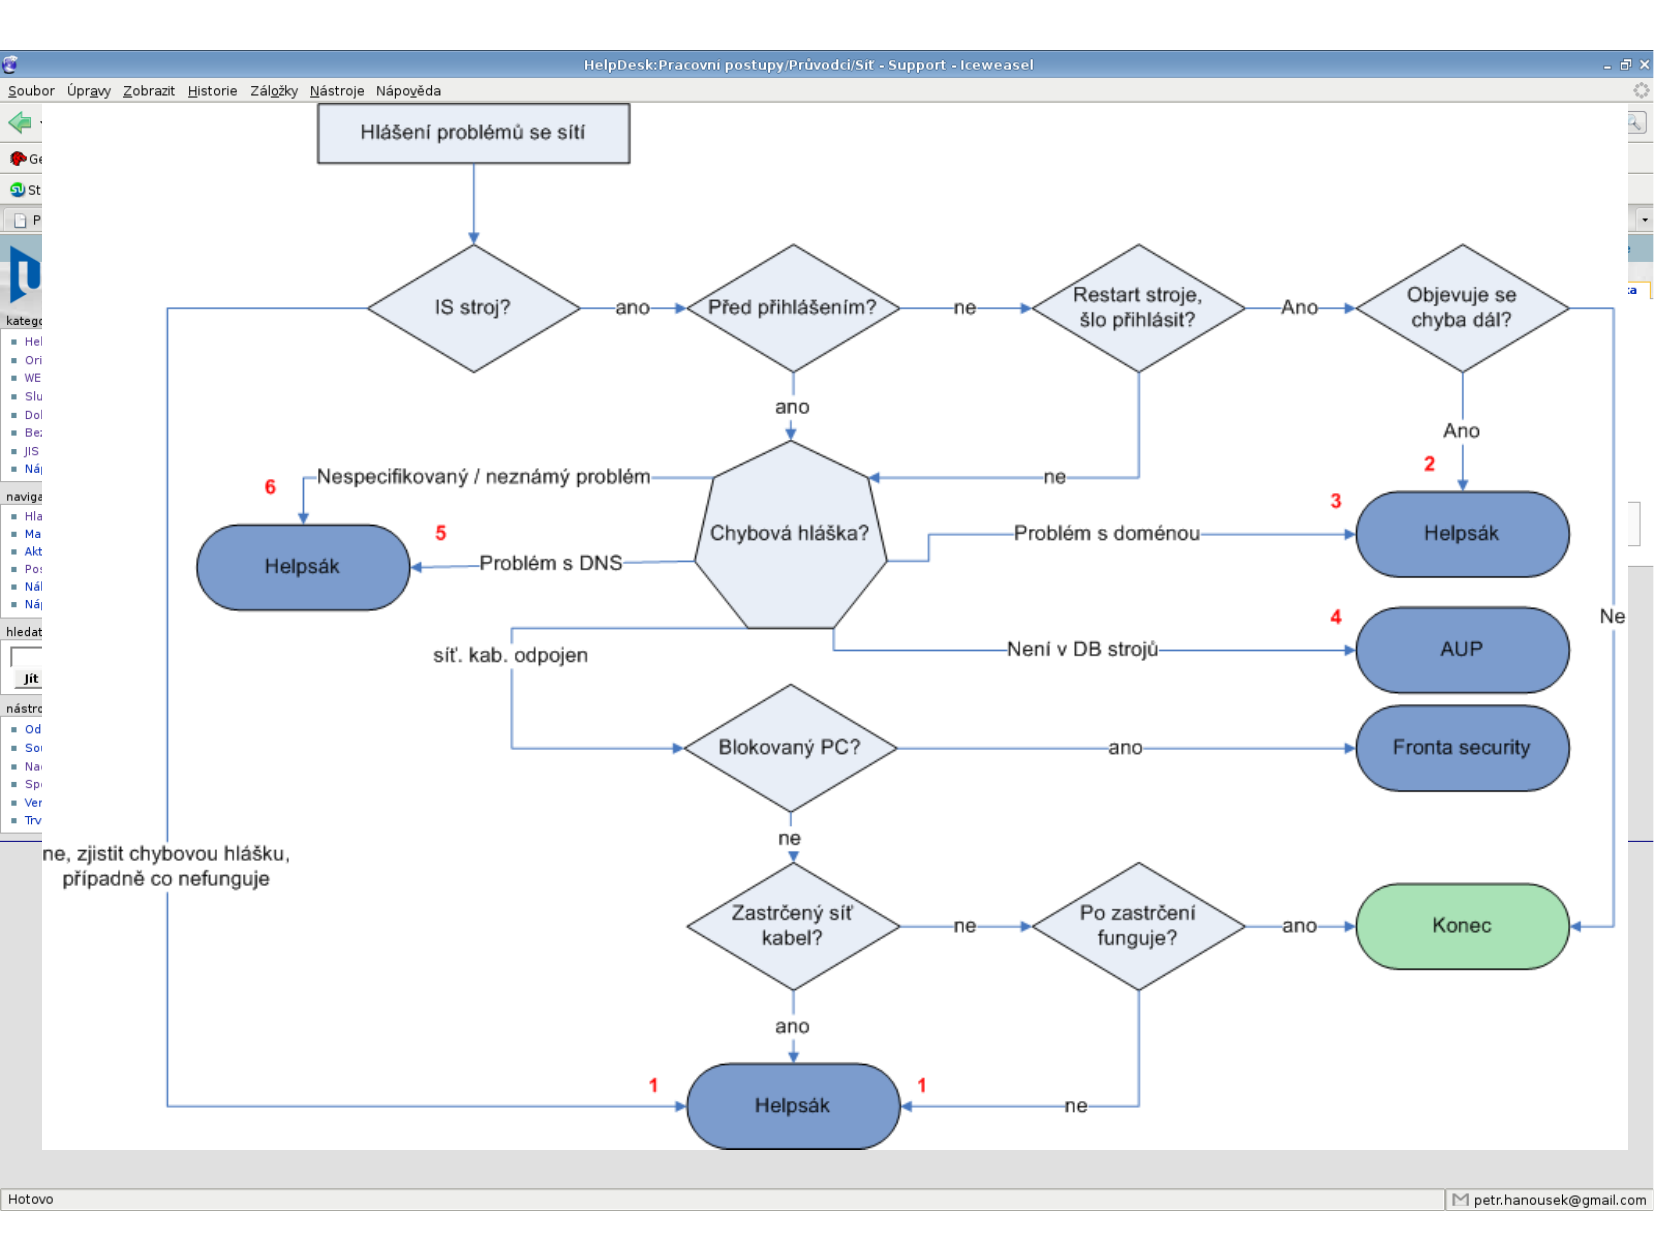

# Knowledge base
RT se jako knowledge base příliš nehodí
Zavedení MediaWiki
pracovní postupy, výkladový slovník
Formalizace postupů při řešení typických problémů
vývojový diagram, průvodce ve wiki
Knowledge base si udržují operátoři sami na základě informací vývojářů a vedení
Zavedení „častých odpovědí“ uživateli
Udržují pracovníci HD